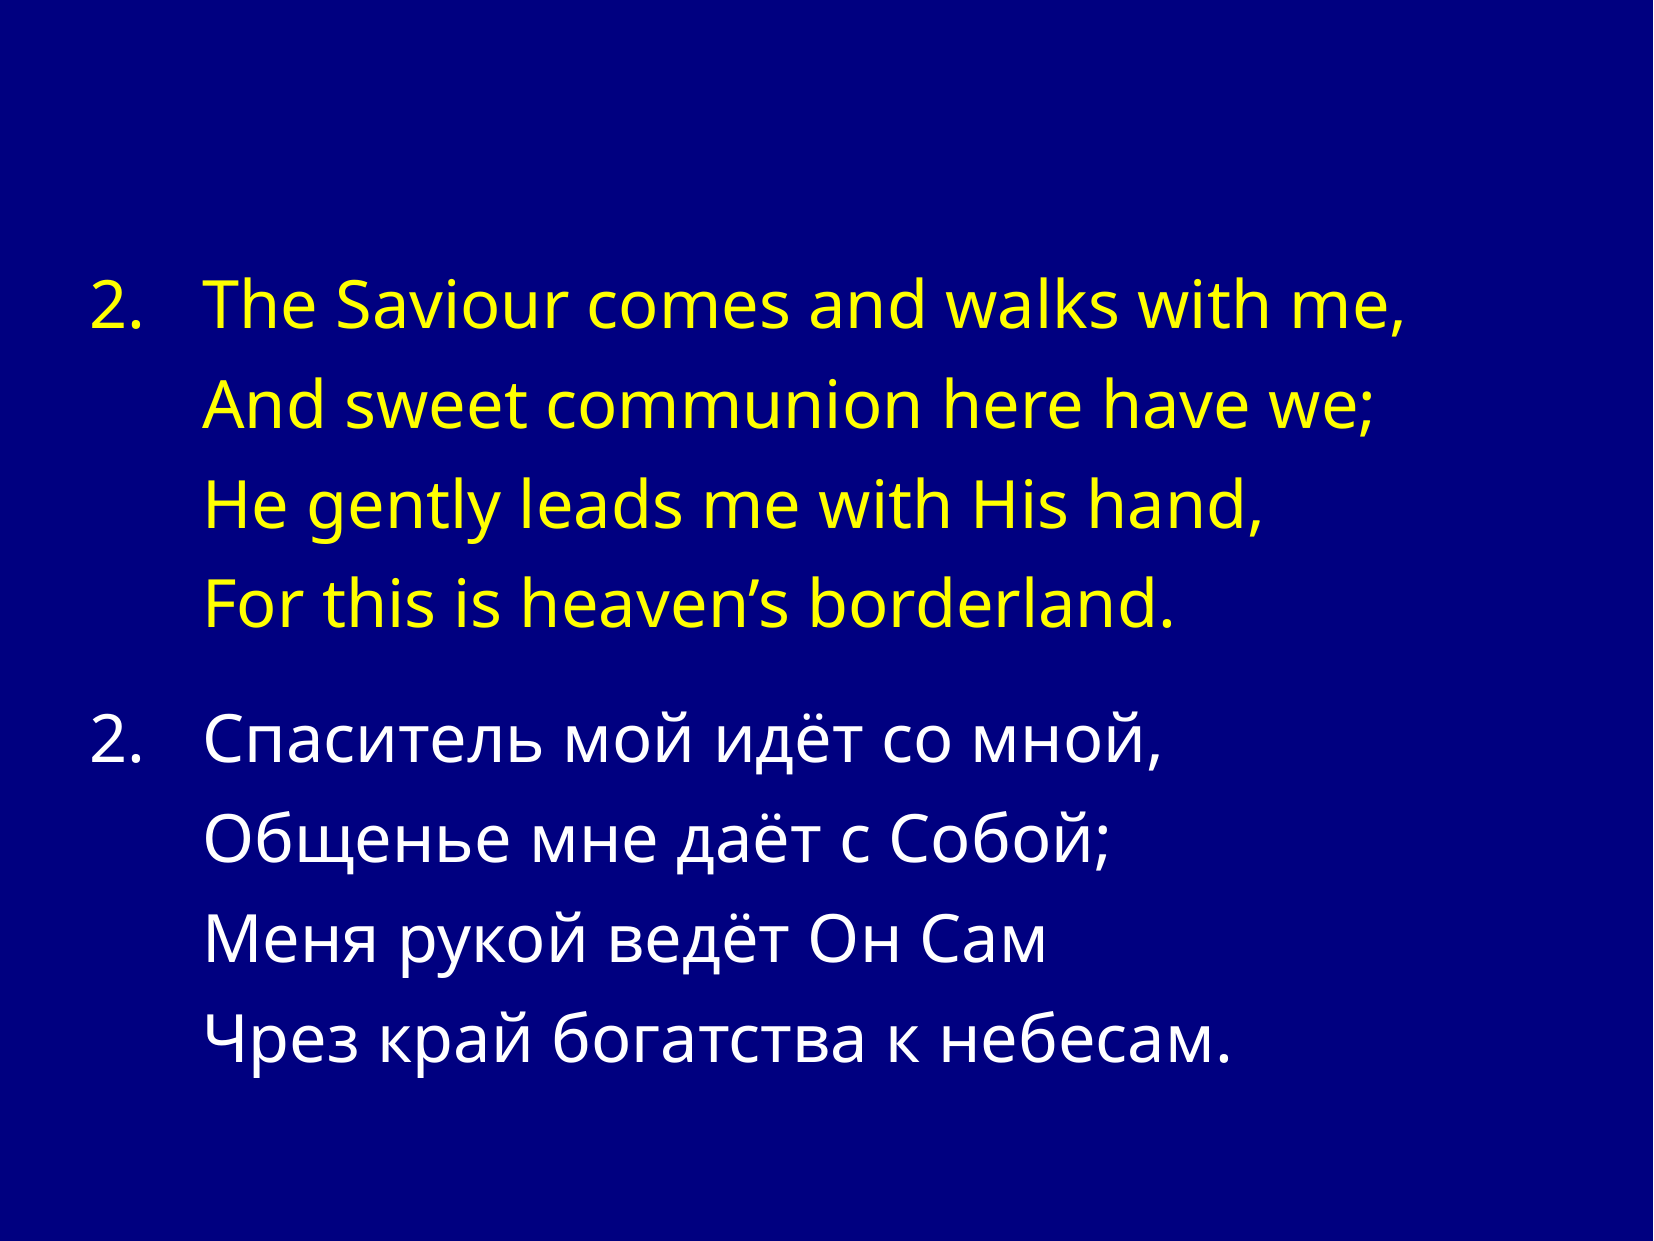

2.	The Saviour comes and walks with me,
	And sweet communion here have we;
	He gently leads me with His hand,
	For this is heaven’s borderland.
2.	Спаситель мой идёт со мной,
	Общенье мне даёт с Собой;
	Меня рукой ведёт Он Сам
	Чрез край богатства к небесам.